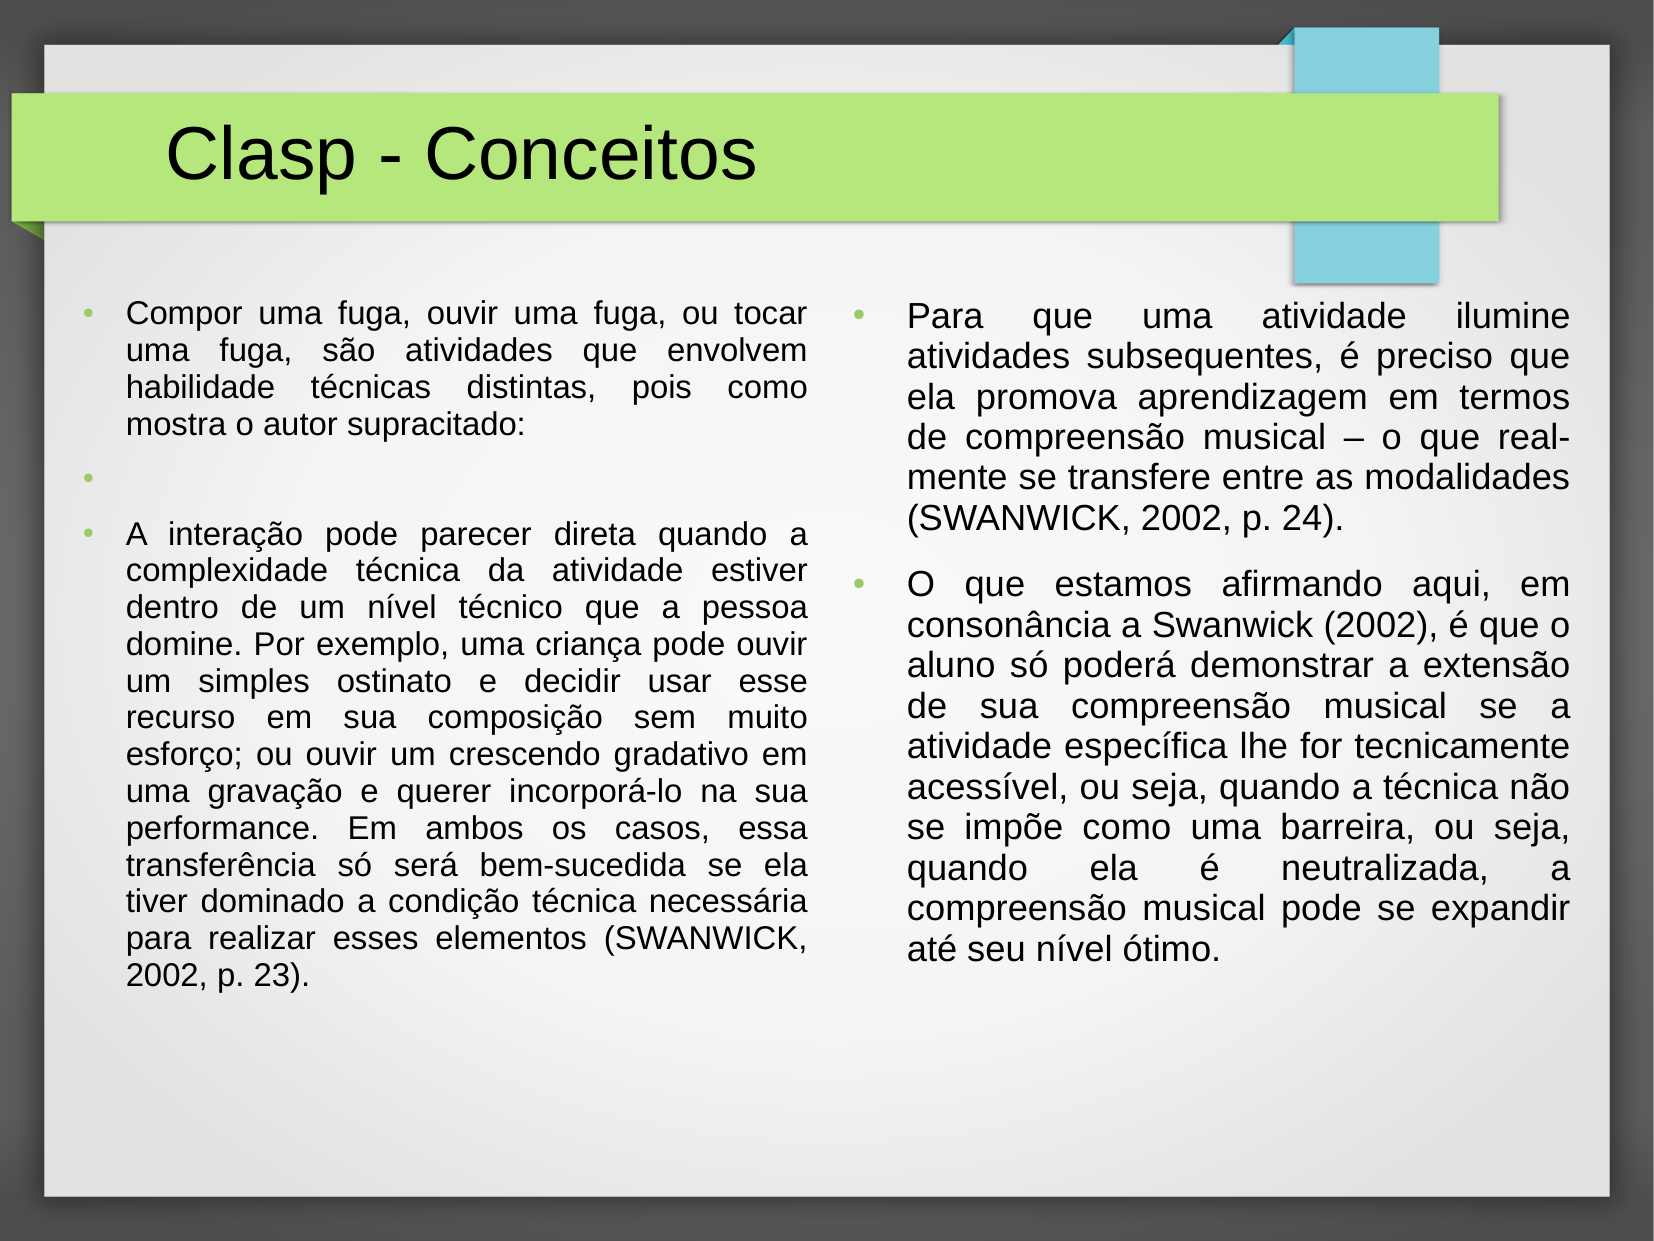

# Clasp - Conceitos
Compor uma fuga, ouvir uma fuga, ou tocar uma fuga, são atividades que envolvem habilidade técnicas distintas, pois como mostra o autor supracitado:
A interação pode parecer direta quando a complexidade técnica da atividade estiver dentro de um nível técnico que a pessoa domine. Por exemplo, uma criança pode ouvir um simples ostinato e decidir usar esse recurso em sua composição sem muito esforço; ou ouvir um crescendo gradativo em uma gravação e querer incorporá-lo na sua performance. Em ambos os casos, essa transferência só será bem-sucedida se ela tiver dominado a condição técnica necessária para realizar esses elementos (SWANWICK, 2002, p. 23).
Para que uma atividade ilumine atividades subsequentes, é preciso que ela promova aprendizagem em termos de compreensão musical – o que real- mente se transfere entre as modalidades (SWANWICK, 2002, p. 24).
O que estamos afirmando aqui, em consonância a Swanwick (2002), é que o aluno só poderá demonstrar a extensão de sua compreensão musical se a atividade específica lhe for tecnicamente acessível, ou seja, quando a técnica não se impõe como uma barreira, ou seja, quando ela é neutralizada, a compreensão musical pode se expandir até seu nível ótimo.